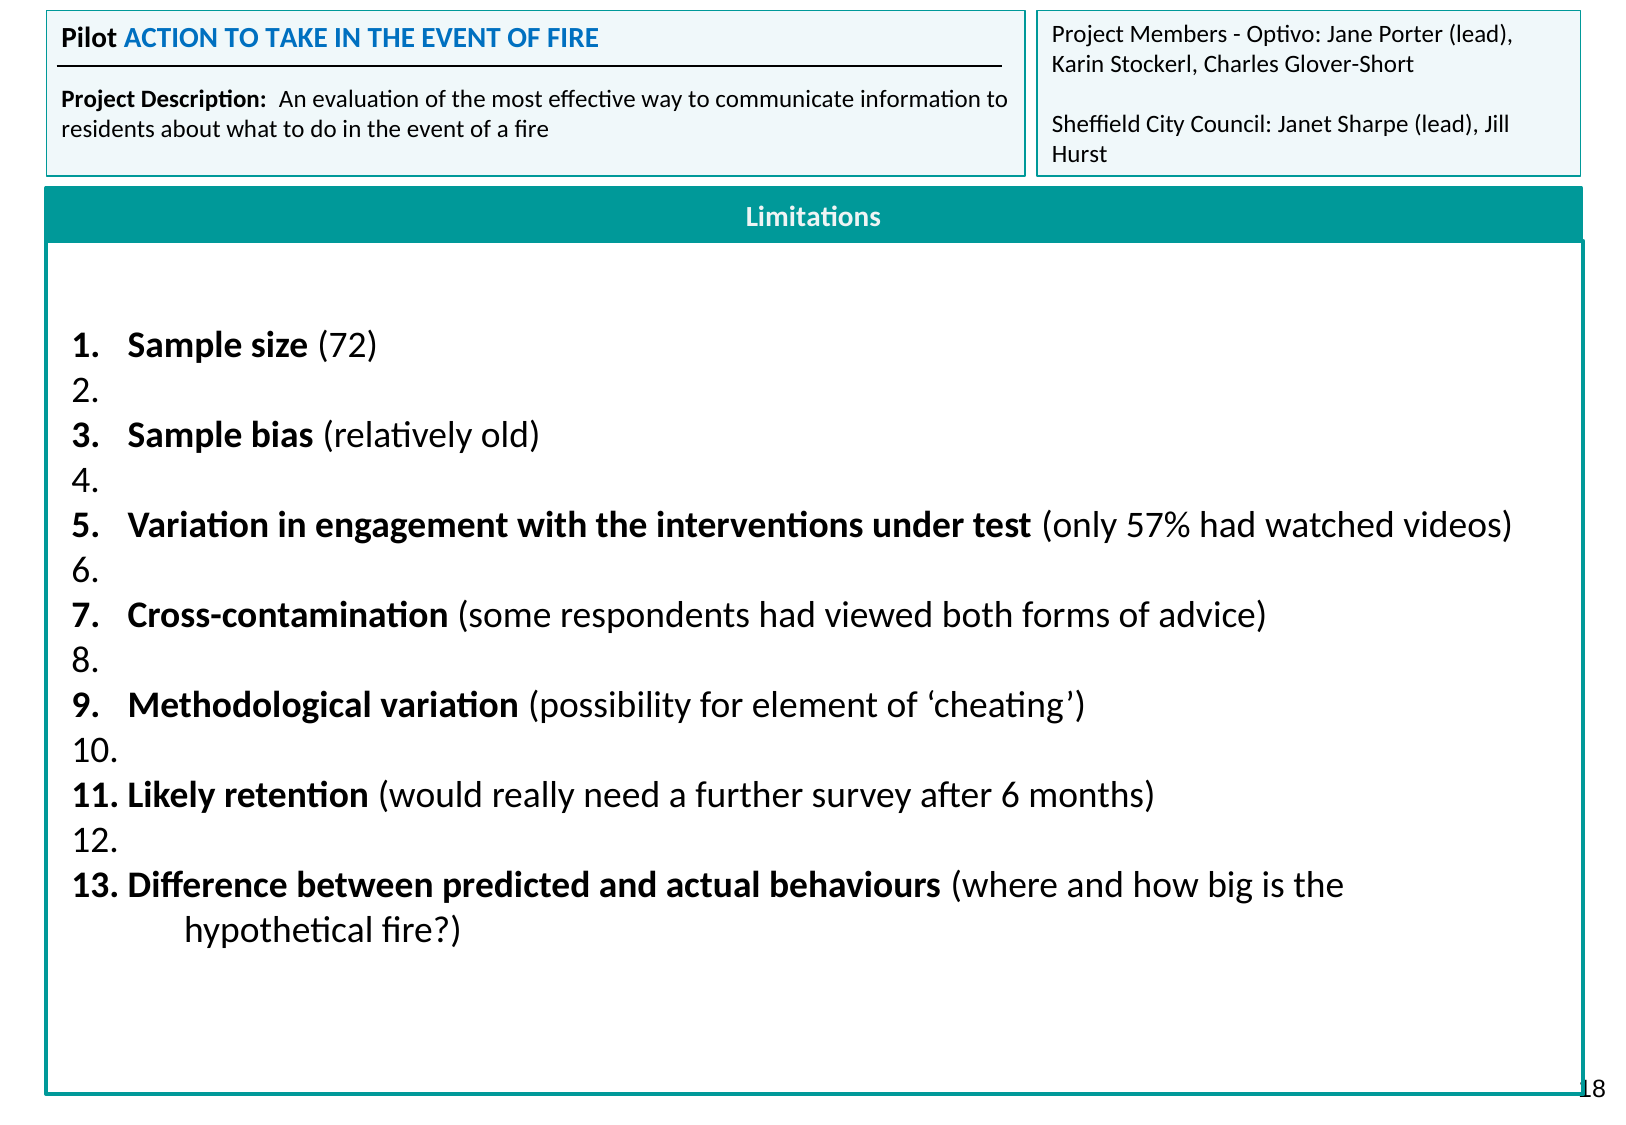

Pilot Action to take in the event of fire
Project Description: An evaluation of the most effective way to communicate information to residents about what to do in the event of a fire
Project Members - Optivo: Jane Porter (lead), Karin Stockerl, Charles Glover-Short
Sheffield City Council: Janet Sharpe (lead), Jill Hurst
Limitations
Sample size (72)
Sample bias (relatively old)
Variation in engagement with the interventions under test (only 57% had watched videos)
Cross-contamination (some respondents had viewed both forms of advice)
Methodological variation (possibility for element of ‘cheating’)
Likely retention (would really need a further survey after 6 months)
Difference between predicted and actual behaviours (where and how big is the hypothetical fire?)